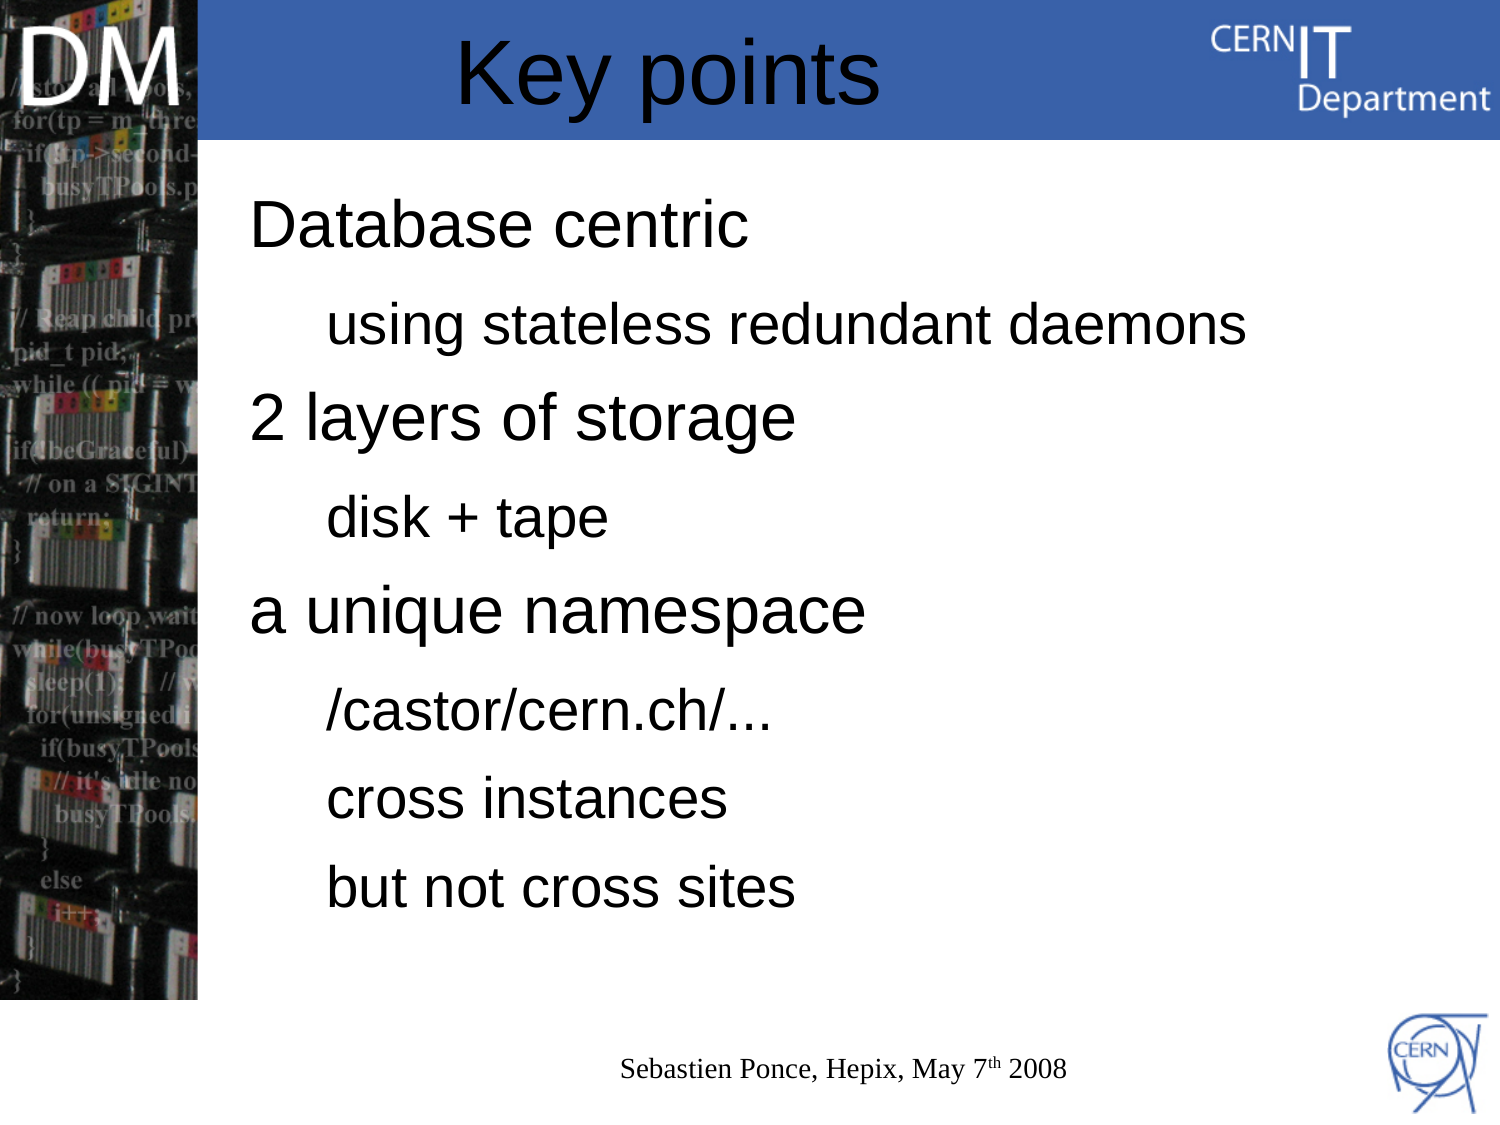

# Key points
Database centric
using stateless redundant daemons
2 layers of storage
disk + tape
a unique namespace
/castor/cern.ch/...
cross instances
but not cross sites